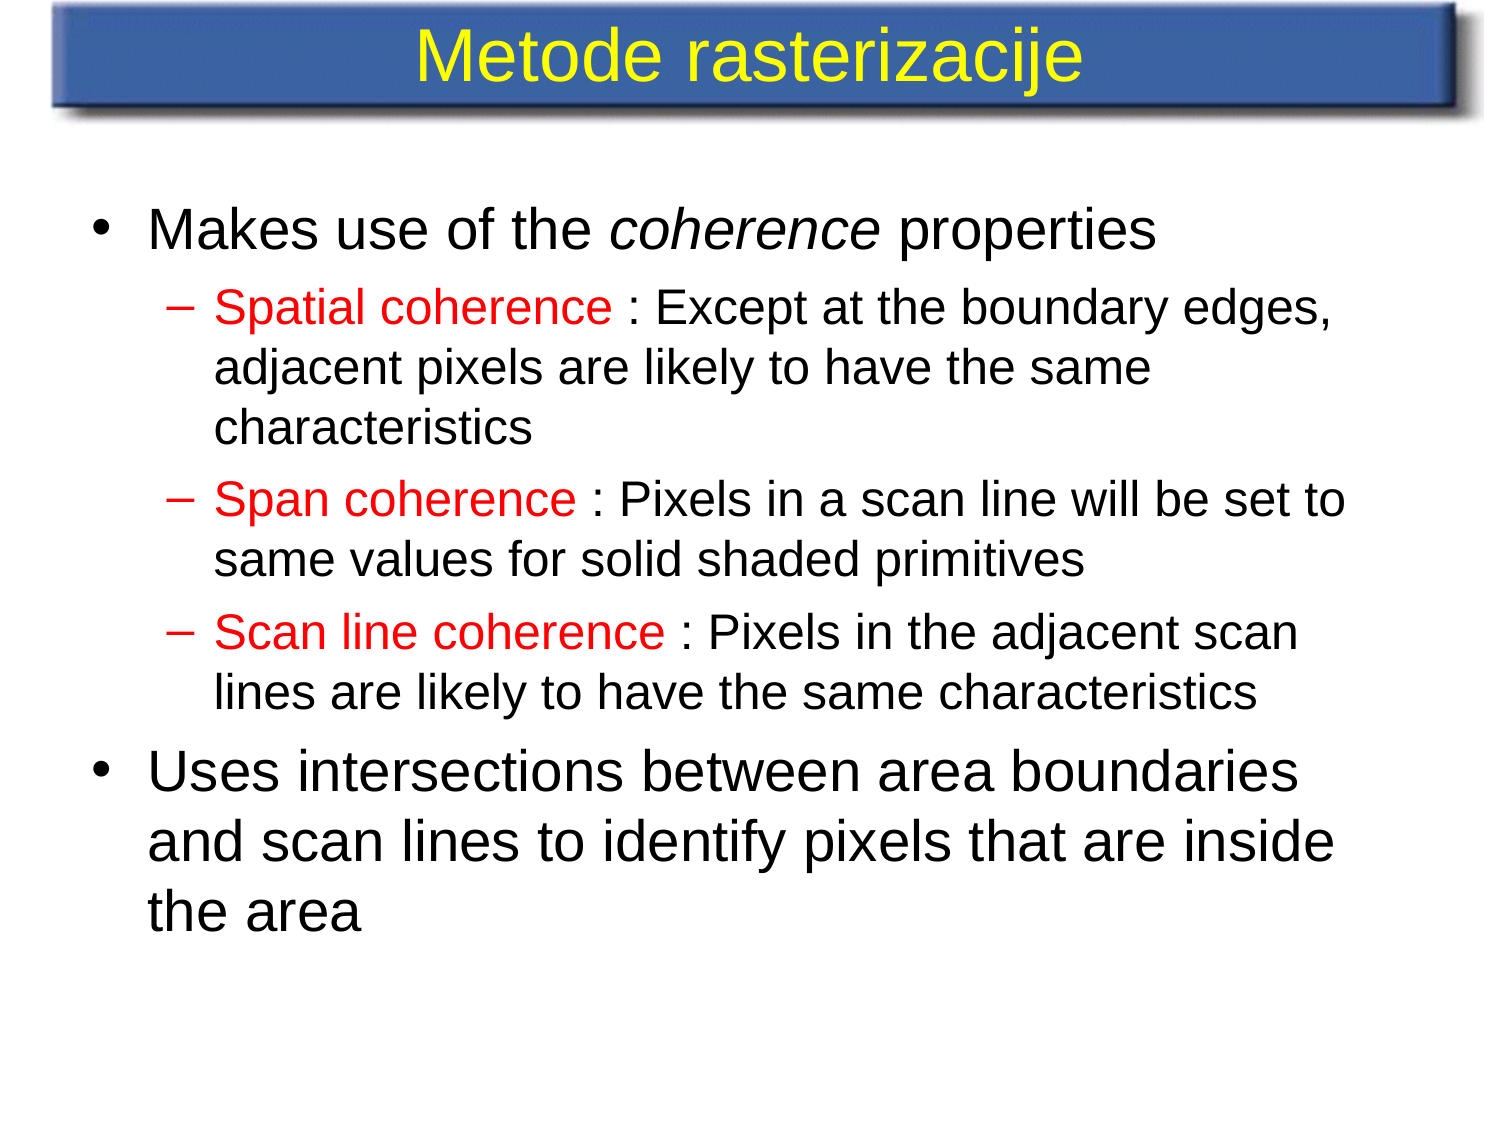

# Metode rasterizacije
Makes use of the coherence properties
Spatial coherence : Except at the boundary edges, adjacent pixels are likely to have the same characteristics
Span coherence : Pixels in a scan line will be set to same values for solid shaded primitives
Scan line coherence : Pixels in the adjacent scan lines are likely to have the same characteristics
Uses intersections between area boundaries and scan lines to identify pixels that are inside the area